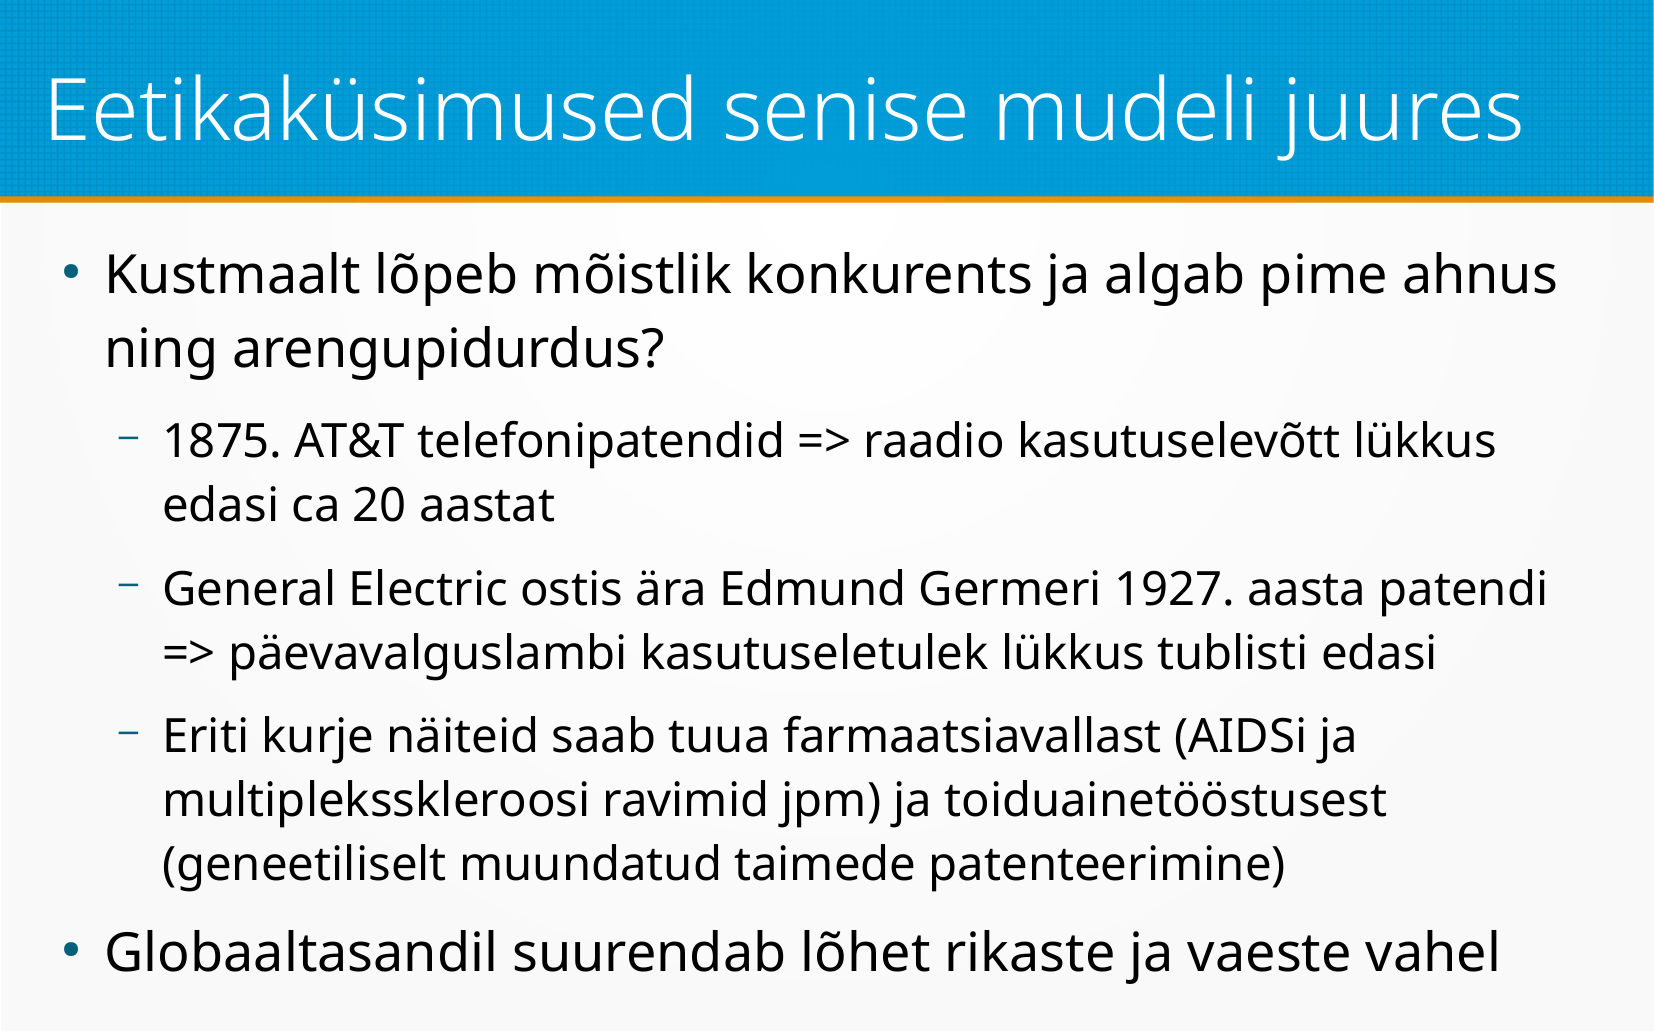

# Eetikaküsimused senise mudeli juures
Kustmaalt lõpeb mõistlik konkurents ja algab pime ahnus ning arengupidurdus?
1875. AT&T telefonipatendid => raadio kasutuselevõtt lükkus edasi ca 20 aastat
General Electric ostis ära Edmund Germeri 1927. aasta patendi => päevavalguslambi kasutuseletulek lükkus tublisti edasi
Eriti kurje näiteid saab tuua farmaatsiavallast (AIDSi ja multipleksskleroosi ravimid jpm) ja toiduainetööstusest (geneetiliselt muundatud taimede patenteerimine)
Globaaltasandil suurendab lõhet rikaste ja vaeste vahel